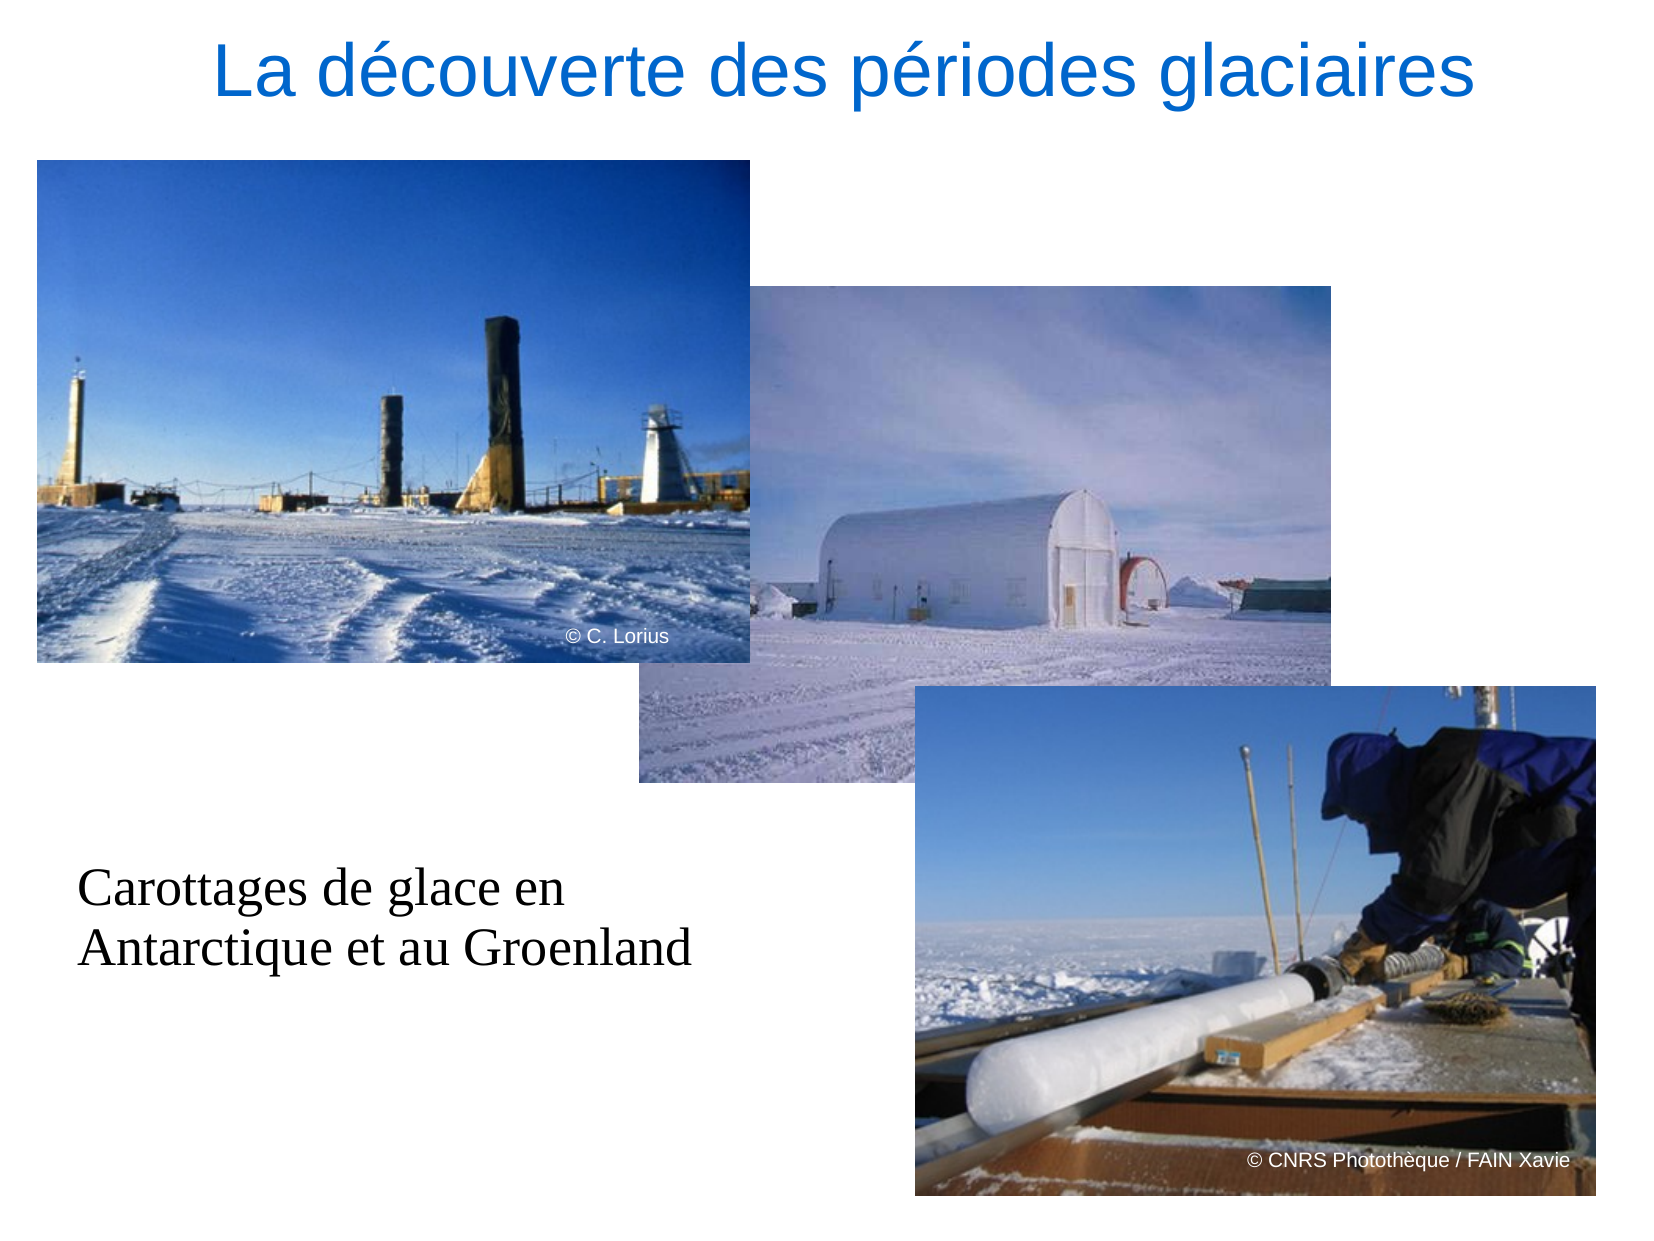

# La découverte des périodes glaciaires
© C. Lorius
Carottages de glace en Antarctique et au Groenland
© CNRS Photothèque / FAIN Xavie